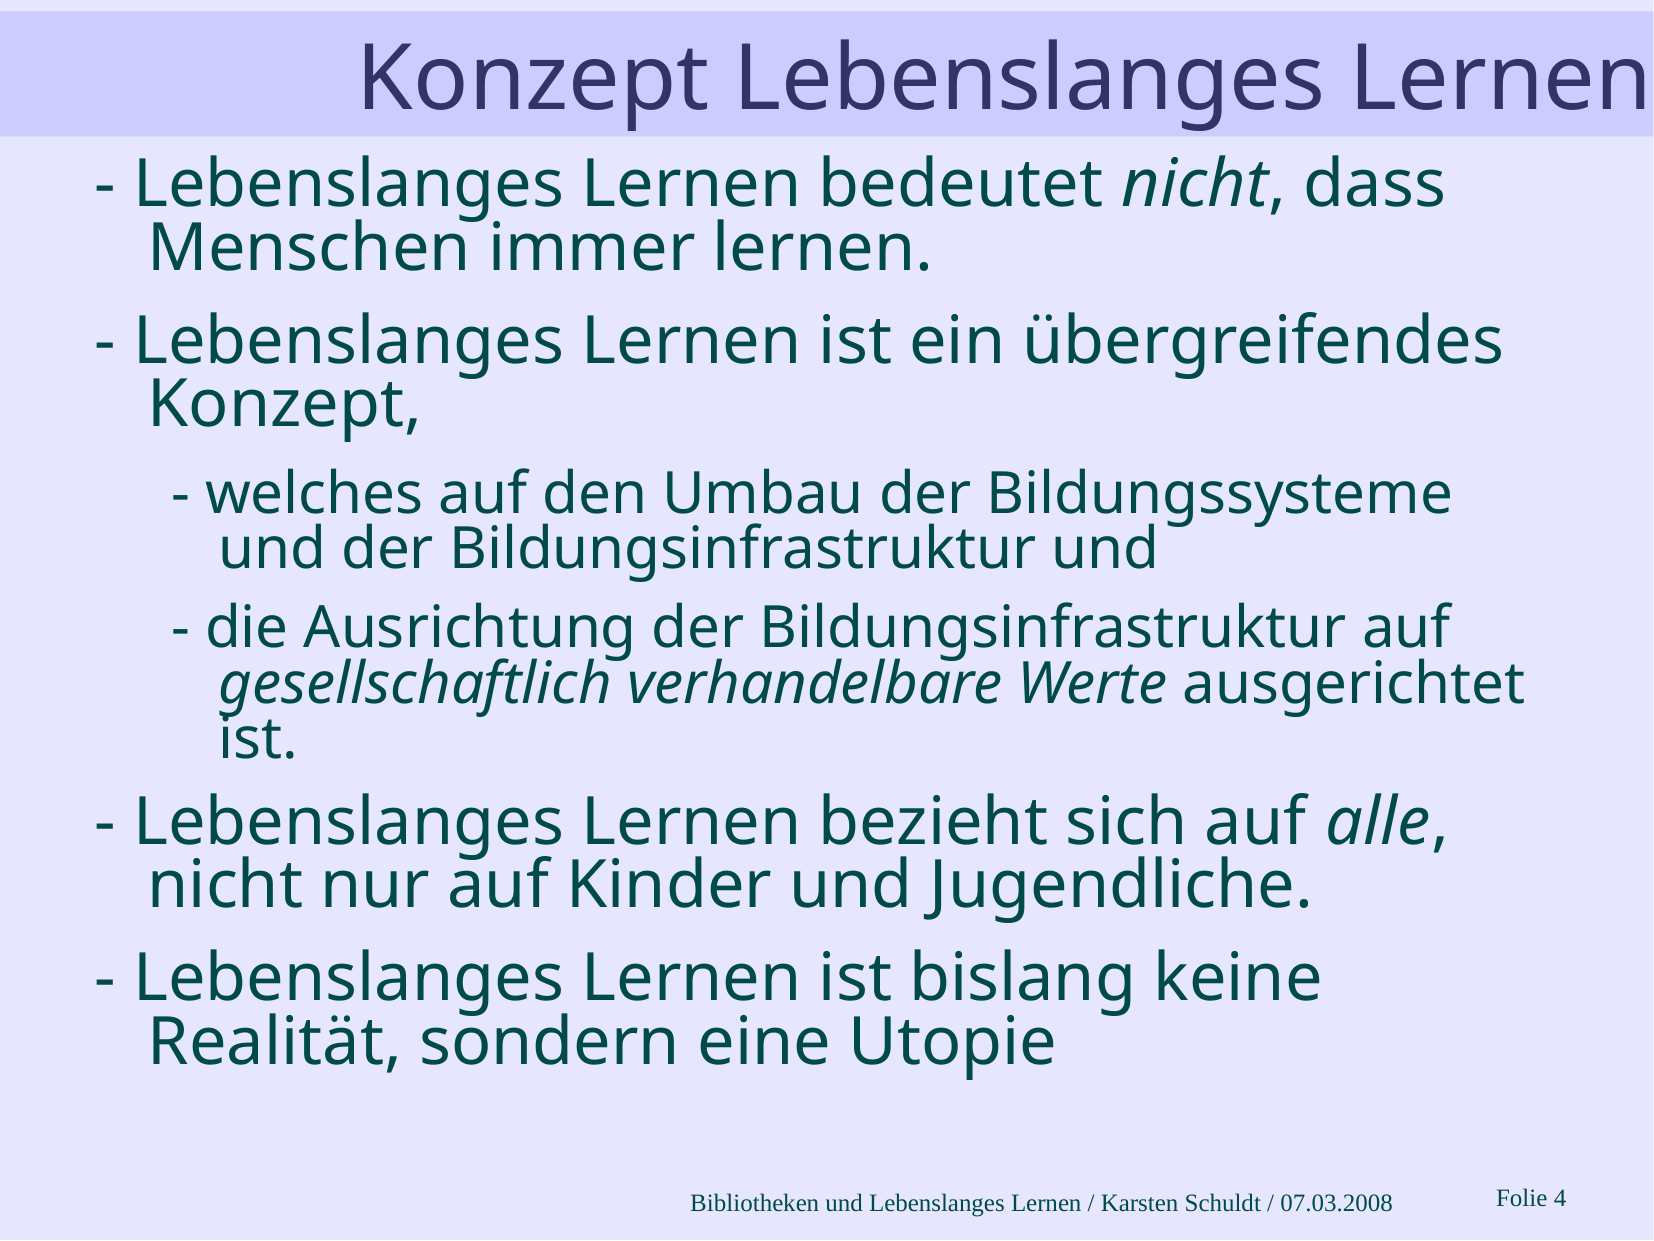

# Konzept Lebenslanges Lernen
- Lebenslanges Lernen bedeutet nicht, dass Menschen immer lernen.
- Lebenslanges Lernen ist ein übergreifendes Konzept,
- welches auf den Umbau der Bildungssysteme und der Bildungsinfrastruktur und
- die Ausrichtung der Bildungsinfrastruktur auf gesellschaftlich verhandelbare Werte ausgerichtet ist.
- Lebenslanges Lernen bezieht sich auf alle, nicht nur auf Kinder und Jugendliche.
- Lebenslanges Lernen ist bislang keine Realität, sondern eine Utopie
4
Bibliotheken und Lebenslanges Lernen / Karsten Schuldt / 07.03.2008